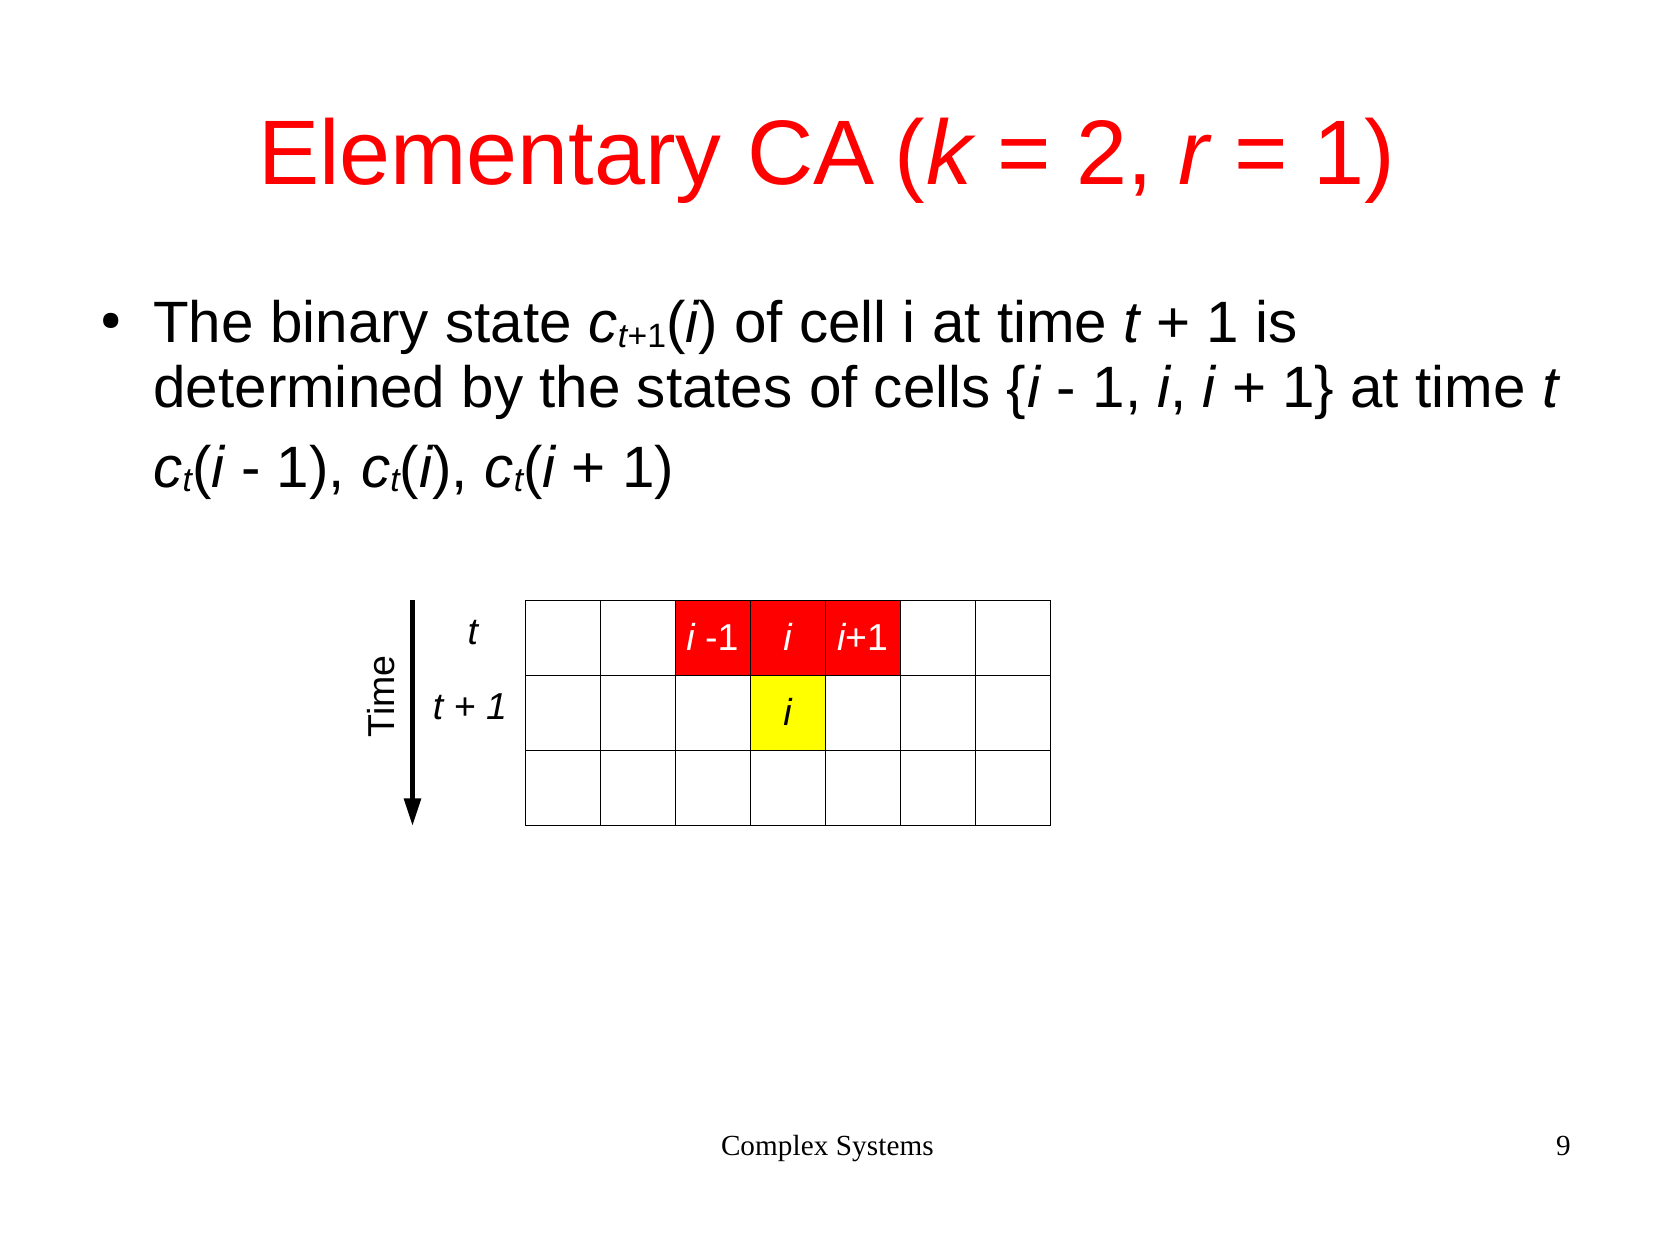

# Elementary CA (k = 2, r = 1)
The binary state ct+1(i) of cell i at time t + 1 is determined by the states of cells {i - 1, i, i + 1} at time t
ct(i - 1), ct(i), ct(i + 1)
t
i -1
i
i+1
Time
t + 1
i
Complex Systems
9